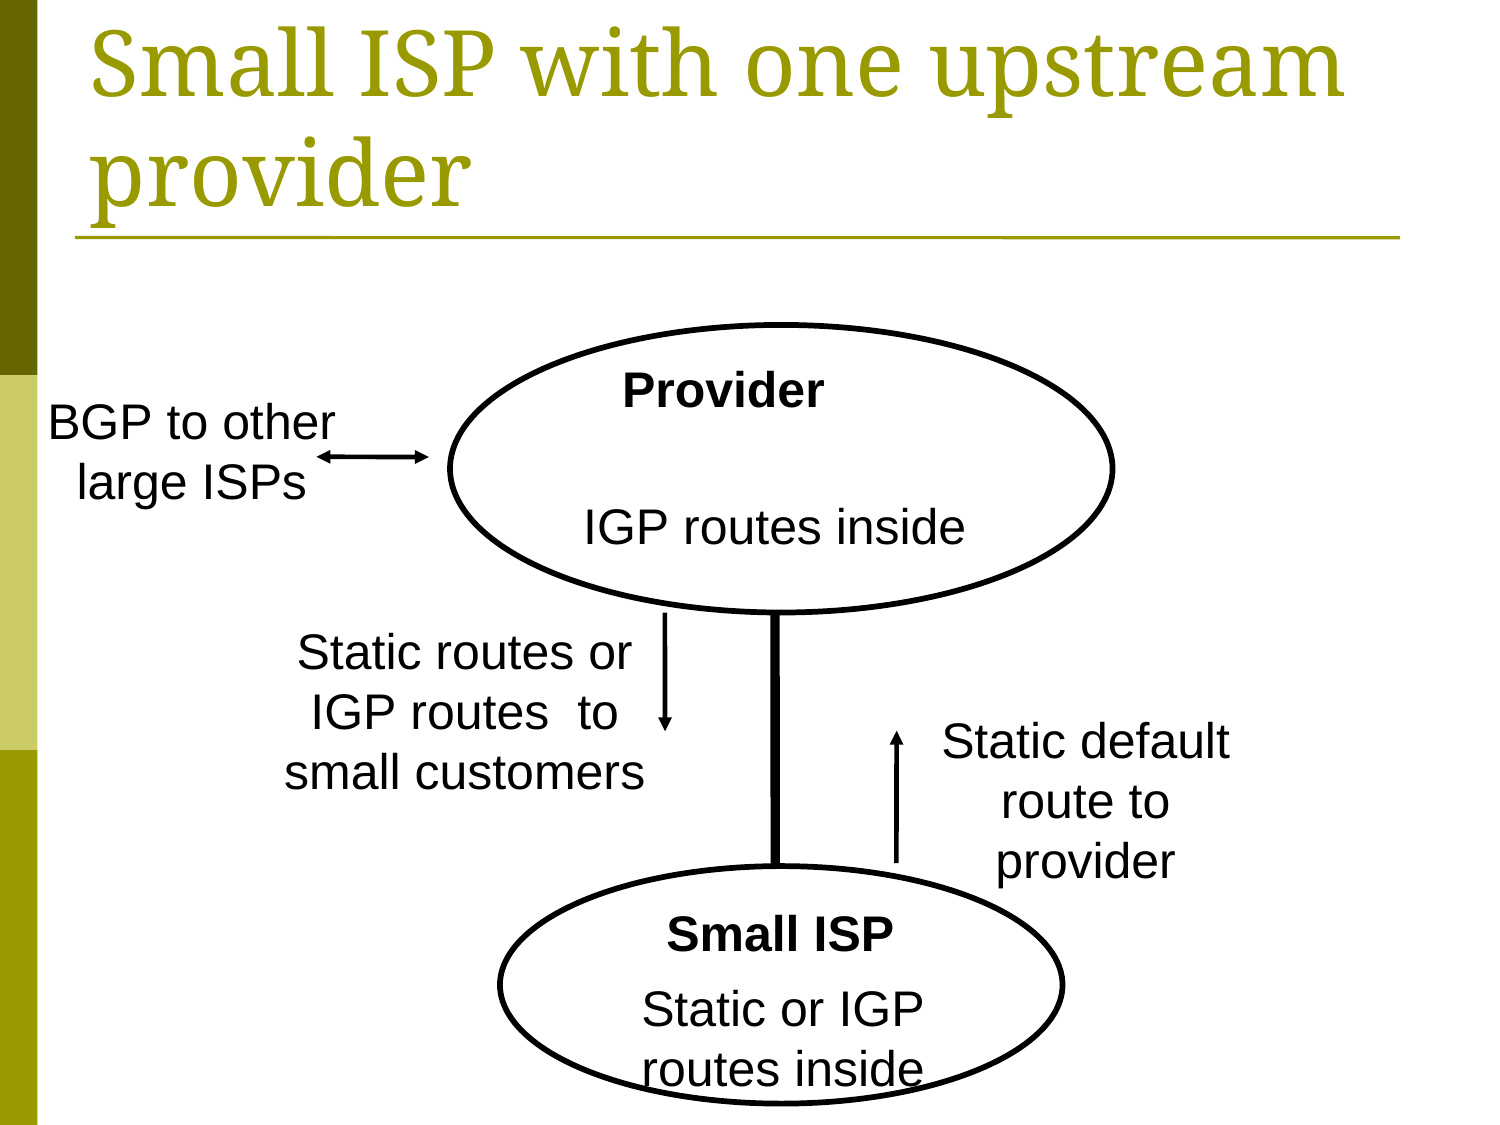

# Small ISP with one upstream provider
Provider
BGP to other large ISPs
IGP routes inside
Static routes or IGP routes to small customers
Static default route to provider
Small ISP
Static or IGP routes inside